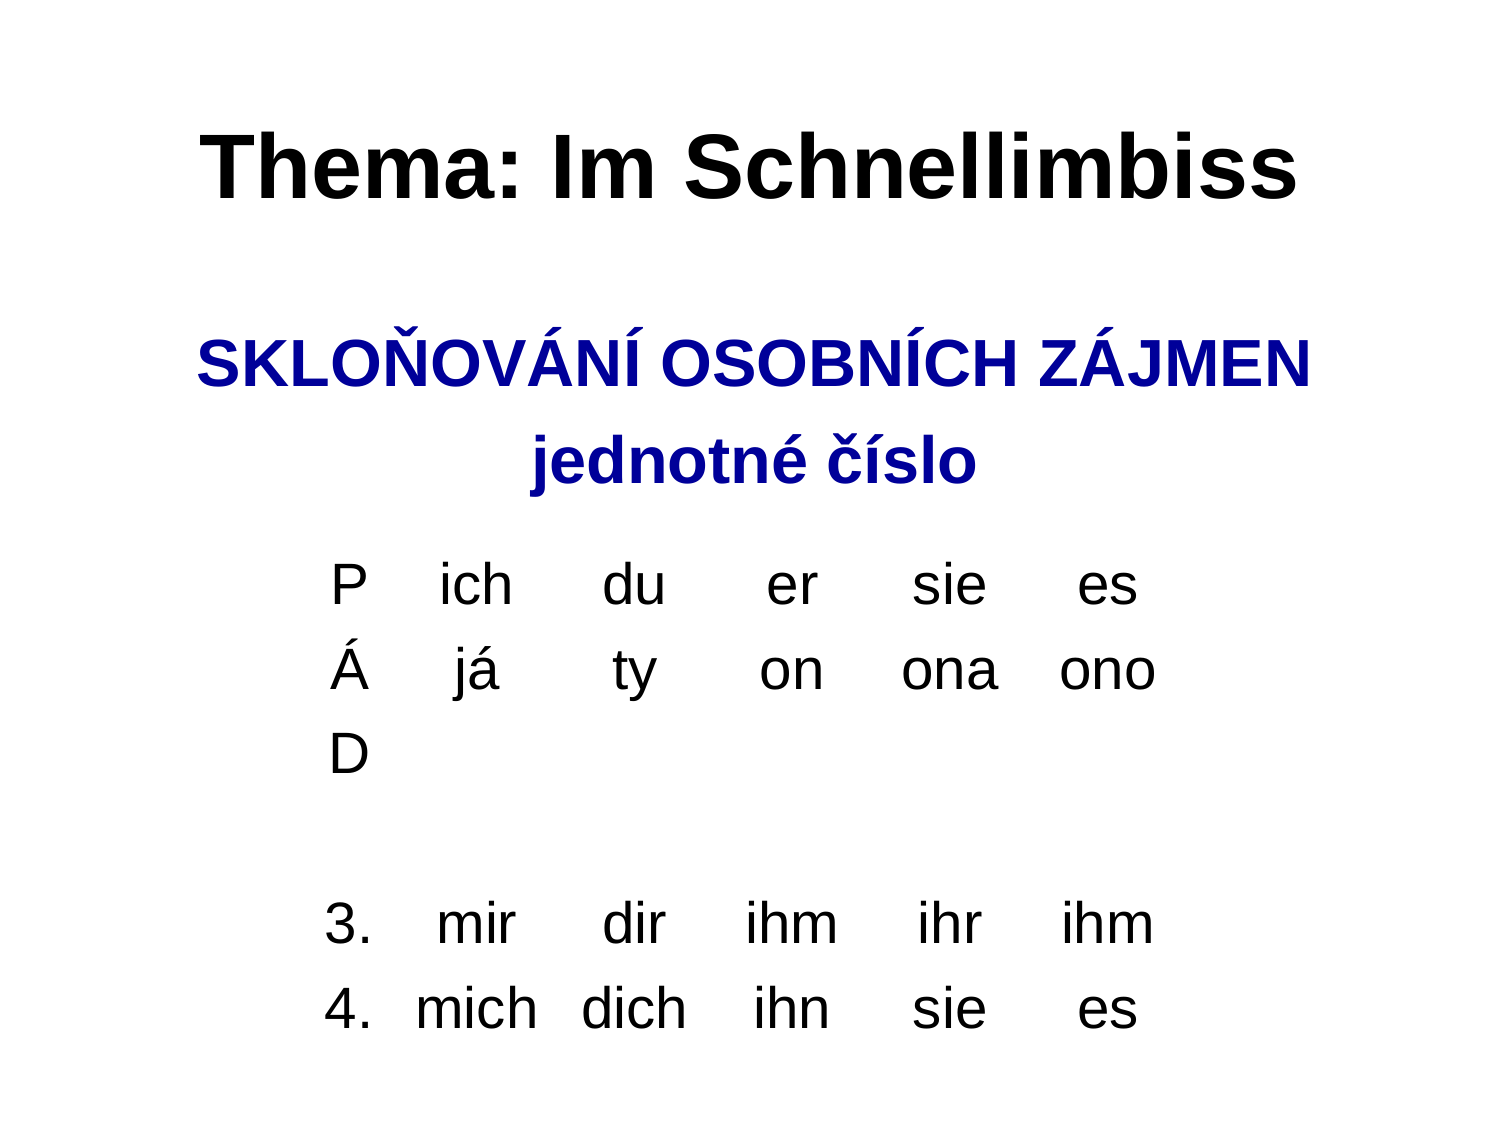

# Thema: Im Schnellimbiss
SKLOŇOVÁNÍ OSOBNÍCH ZÁJMEN
jednotné číslo
| P Á D | ich | du | er | sie | es |
| --- | --- | --- | --- | --- | --- |
| | já | ty | on | ona | ono |
| 3. | mir | dir | ihm | ihr | ihm |
| 4. | mich | dich | ihn | sie | es |